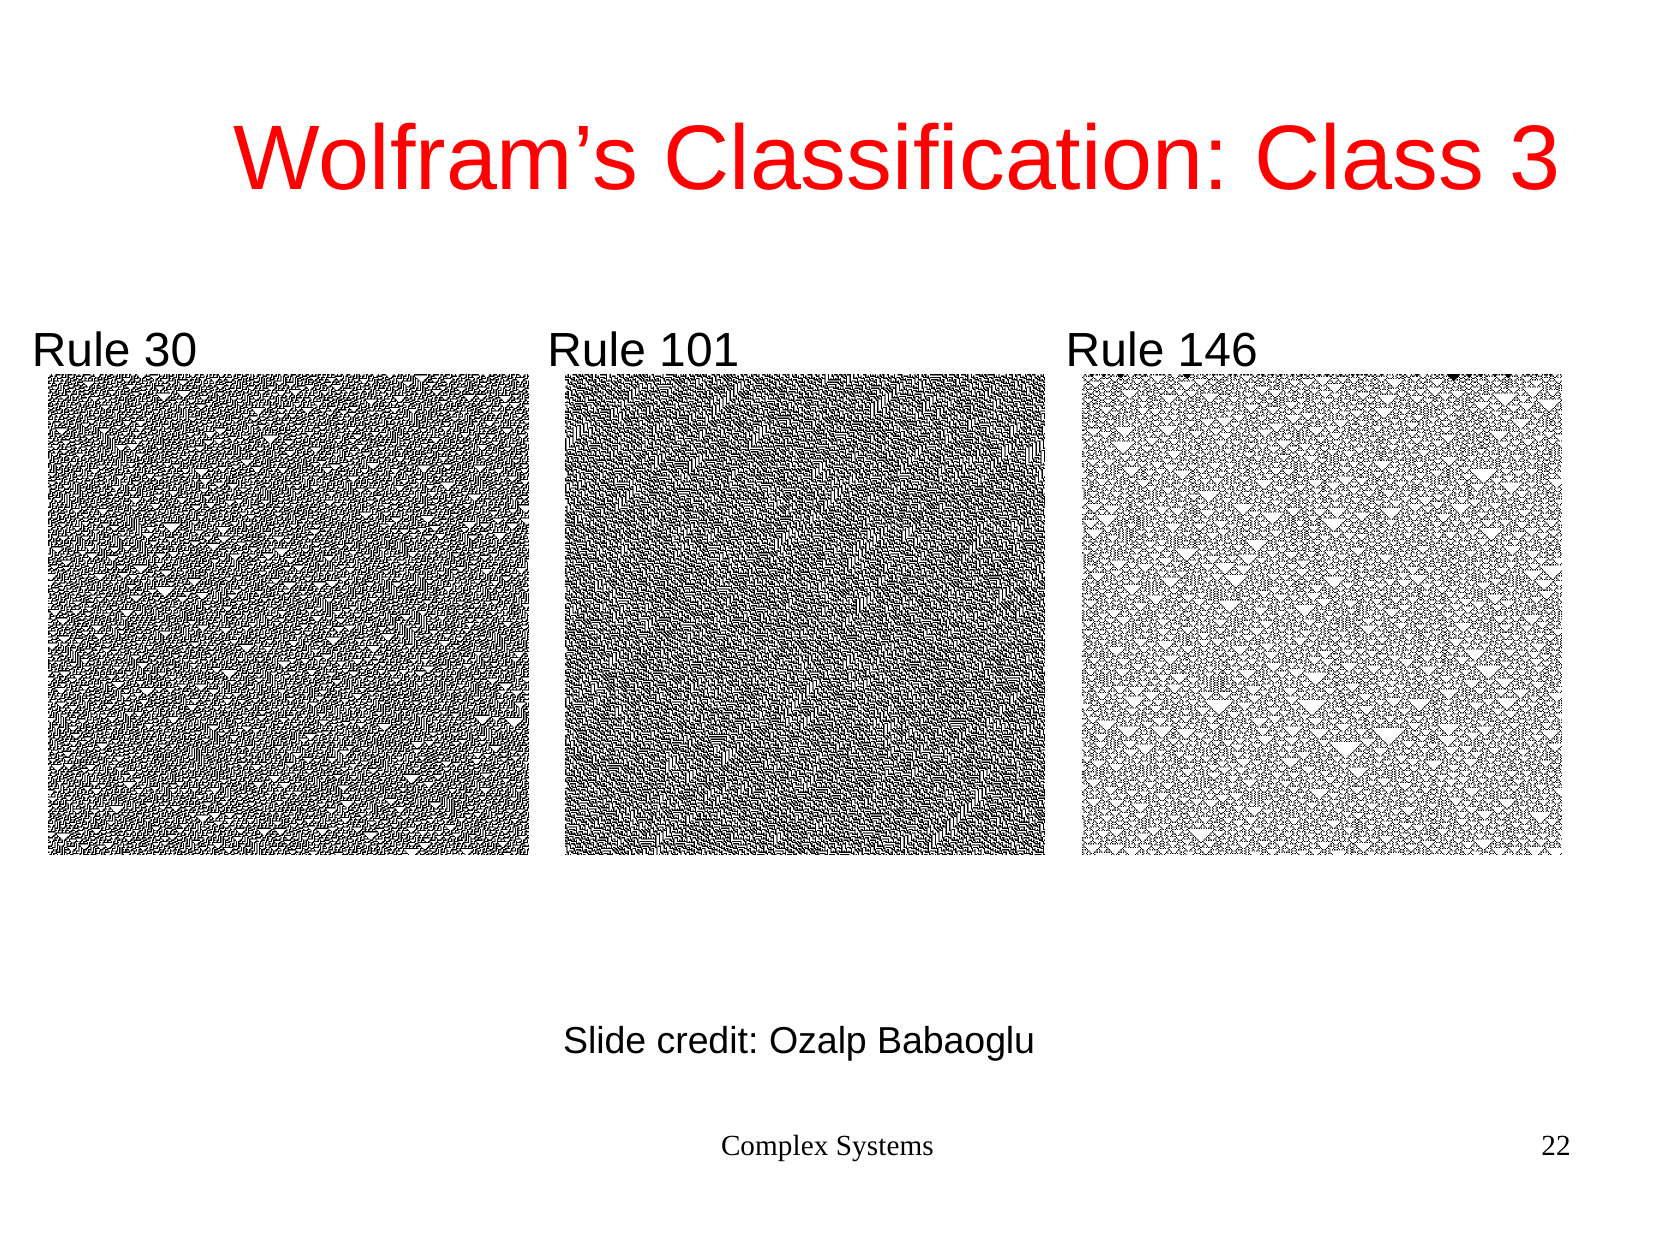

# Wolfram’s Classification: Class 3
Rule 30
Rule 101
Rule 146
Slide credit: Ozalp Babaoglu
Complex Systems
22